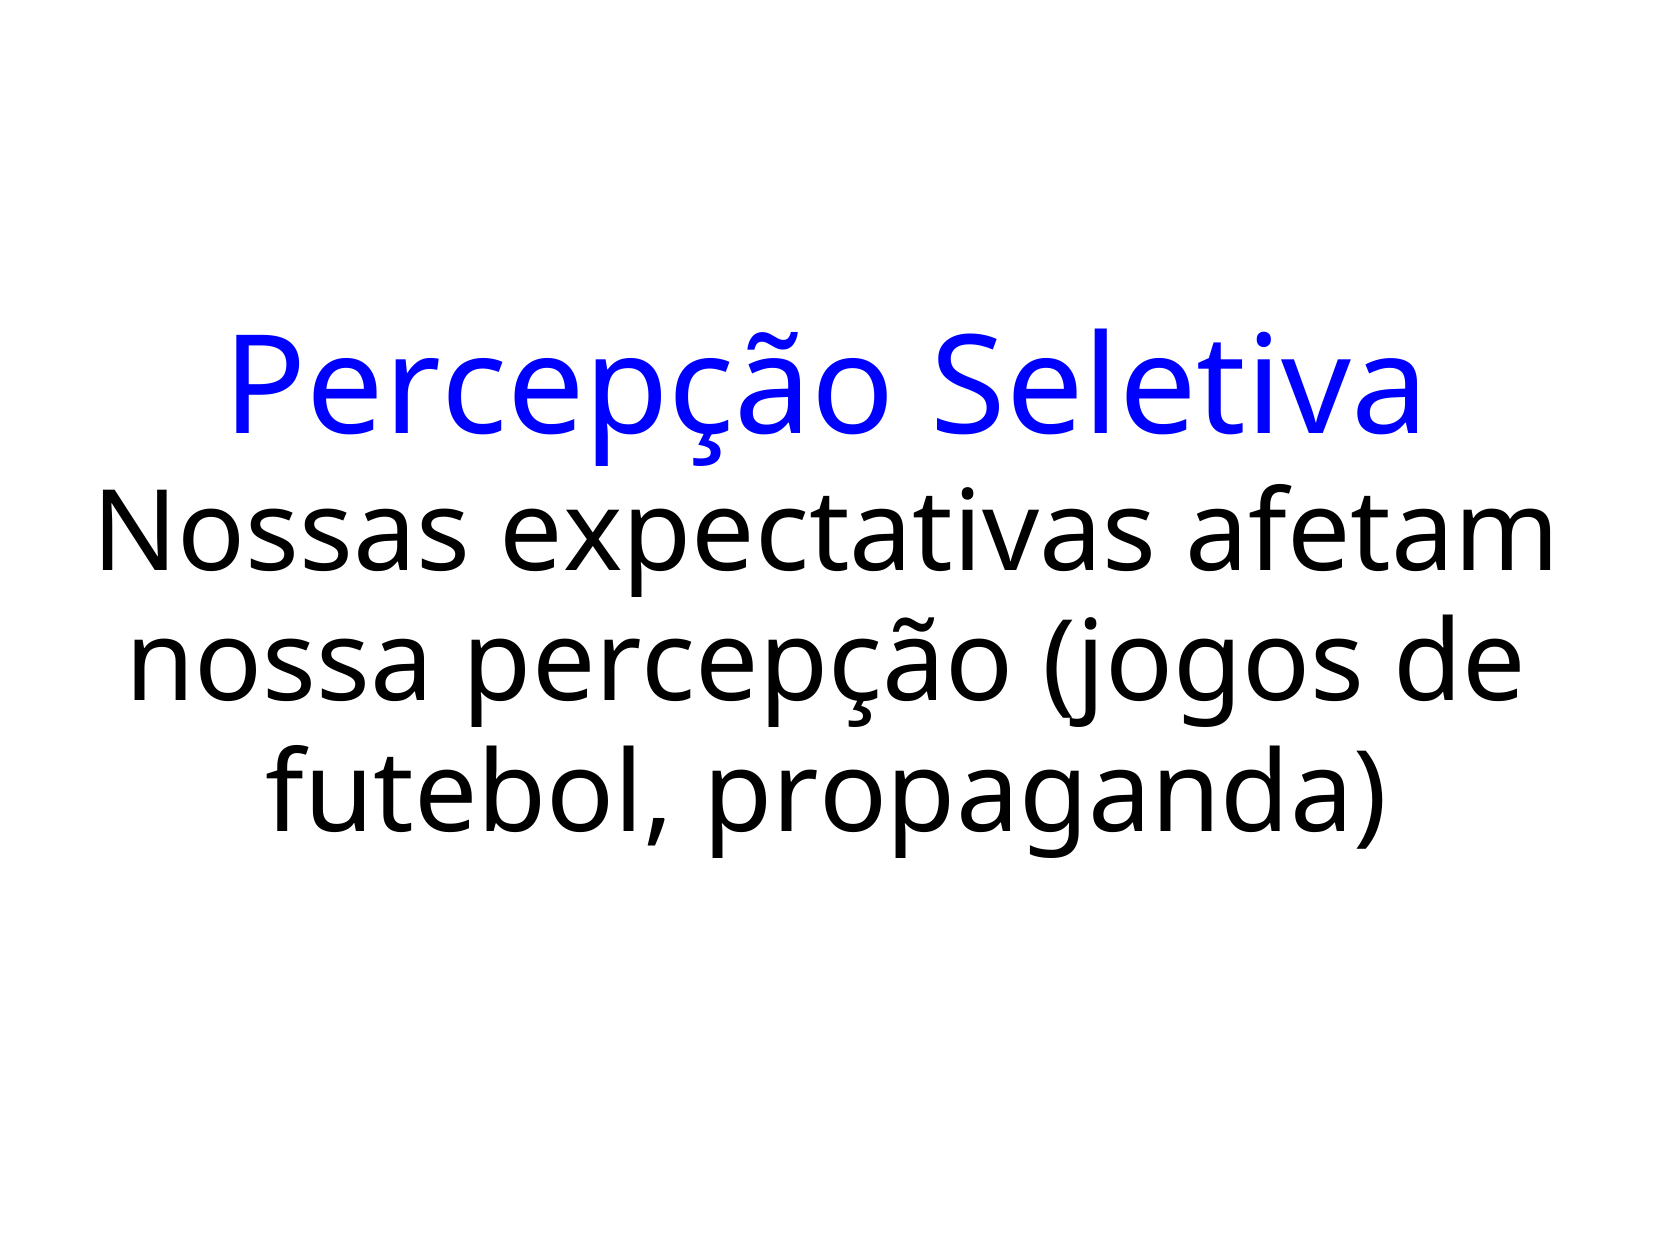

Percepção Seletiva
Nossas expectativas afetam nossa percepção (jogos de futebol, propaganda)